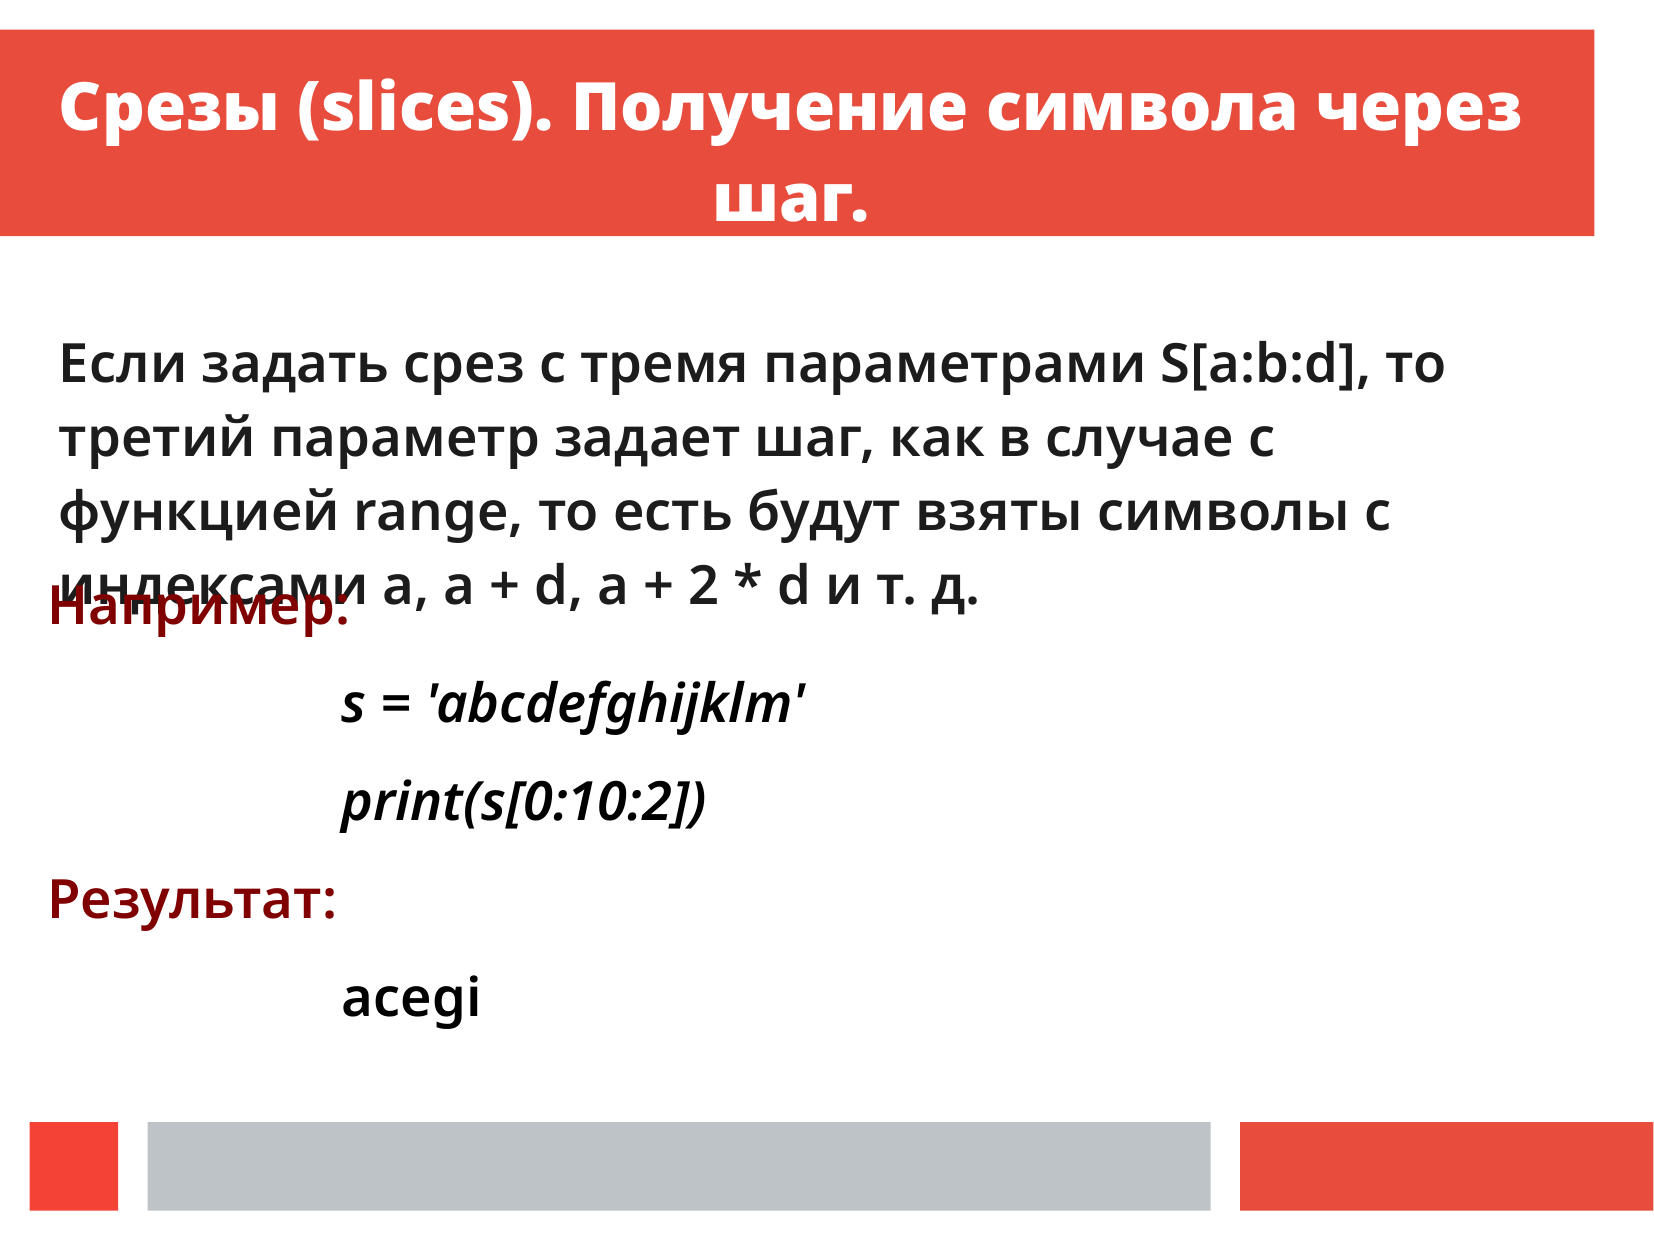

# Срезы (slices). Получение символа через шаг.
Если задать срез с тремя параметрами S[a:b:d], то третий параметр задает шаг, как в случае с функцией range, то есть будут взяты символы с индексами a, a + d, a + 2 * d и т. д.
Например:
s = 'abcdefghijklm'
print(s[0:10:2])
Результат:
acegi